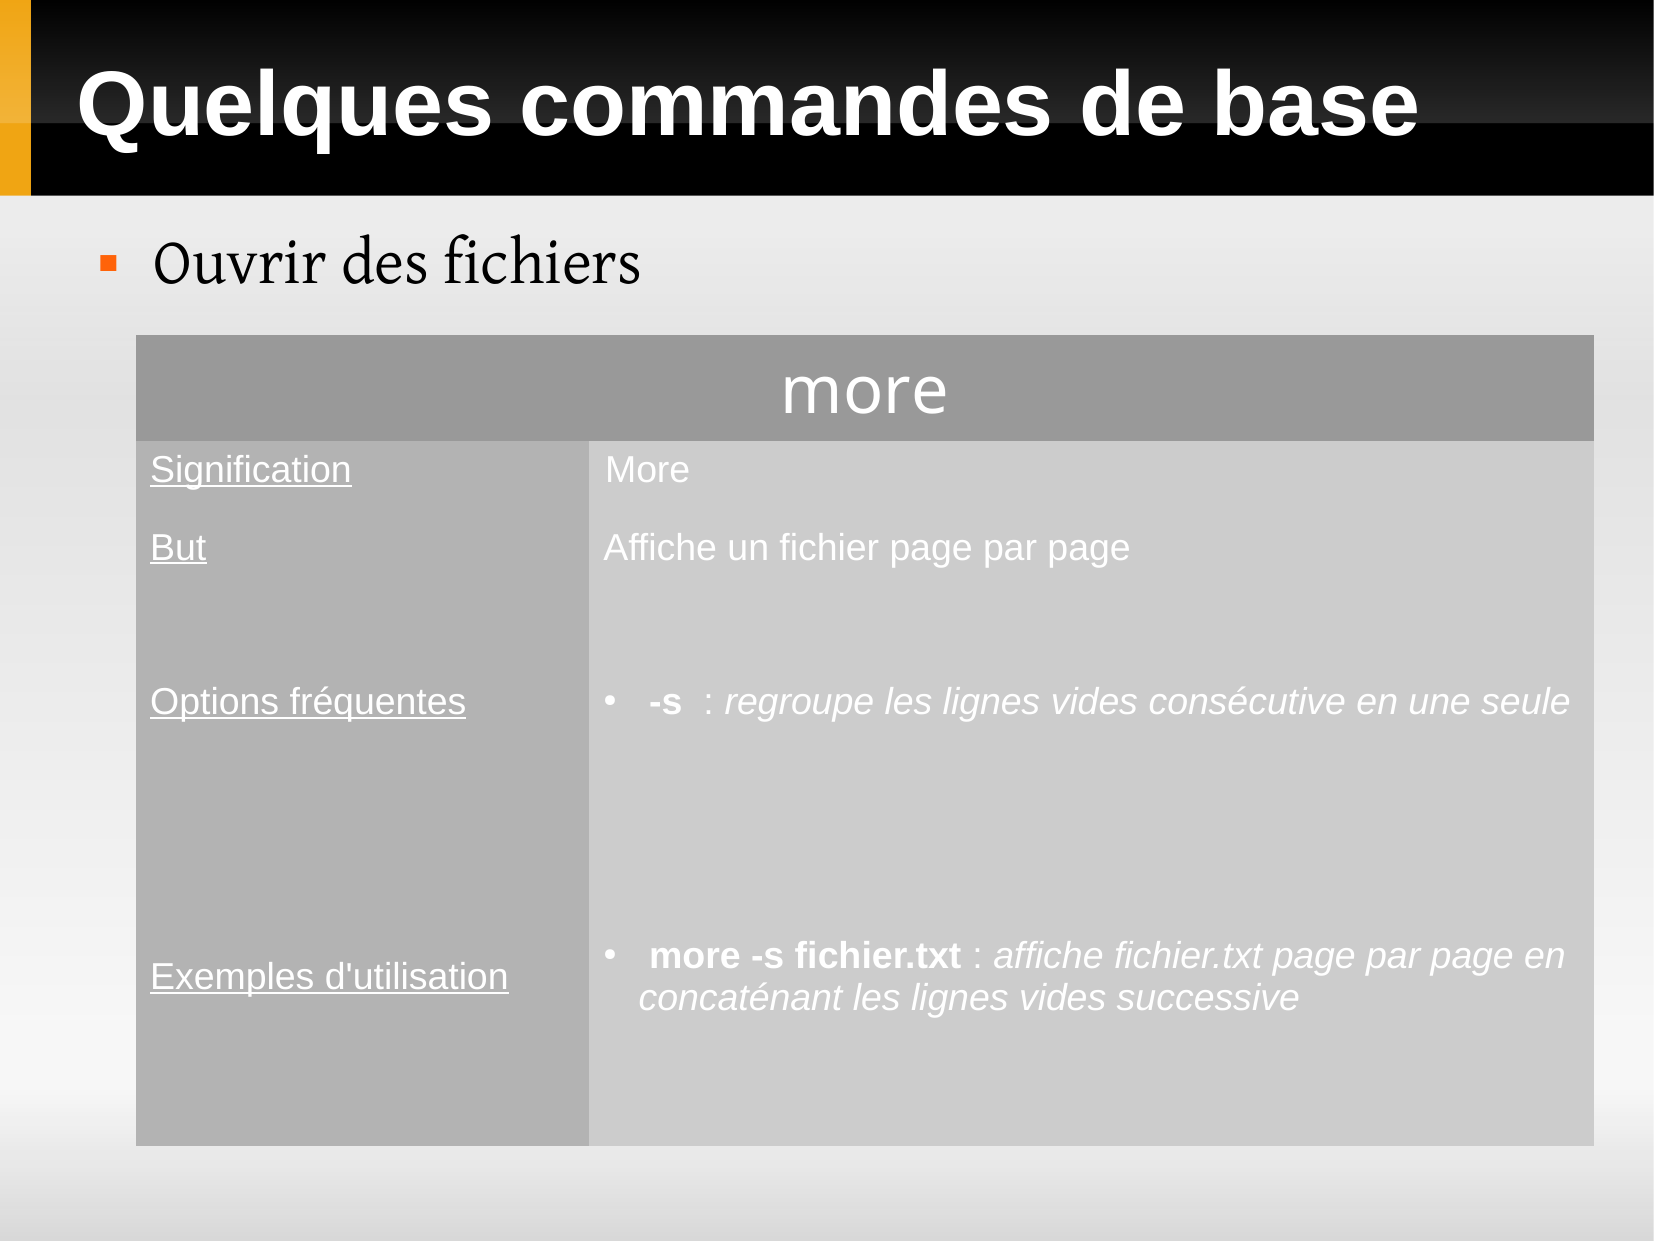

# Quelques commandes de base
Ouvrir des fichiers
| more | |
| --- | --- |
| Signification | More |
| But | Affiche un fichier page par page |
| Options fréquentes | -s : regroupe les lignes vides consécutive en une seule |
| Exemples d'utilisation | more -s fichier.txt : affiche fichier.txt page par page en concaténant les lignes vides successive |